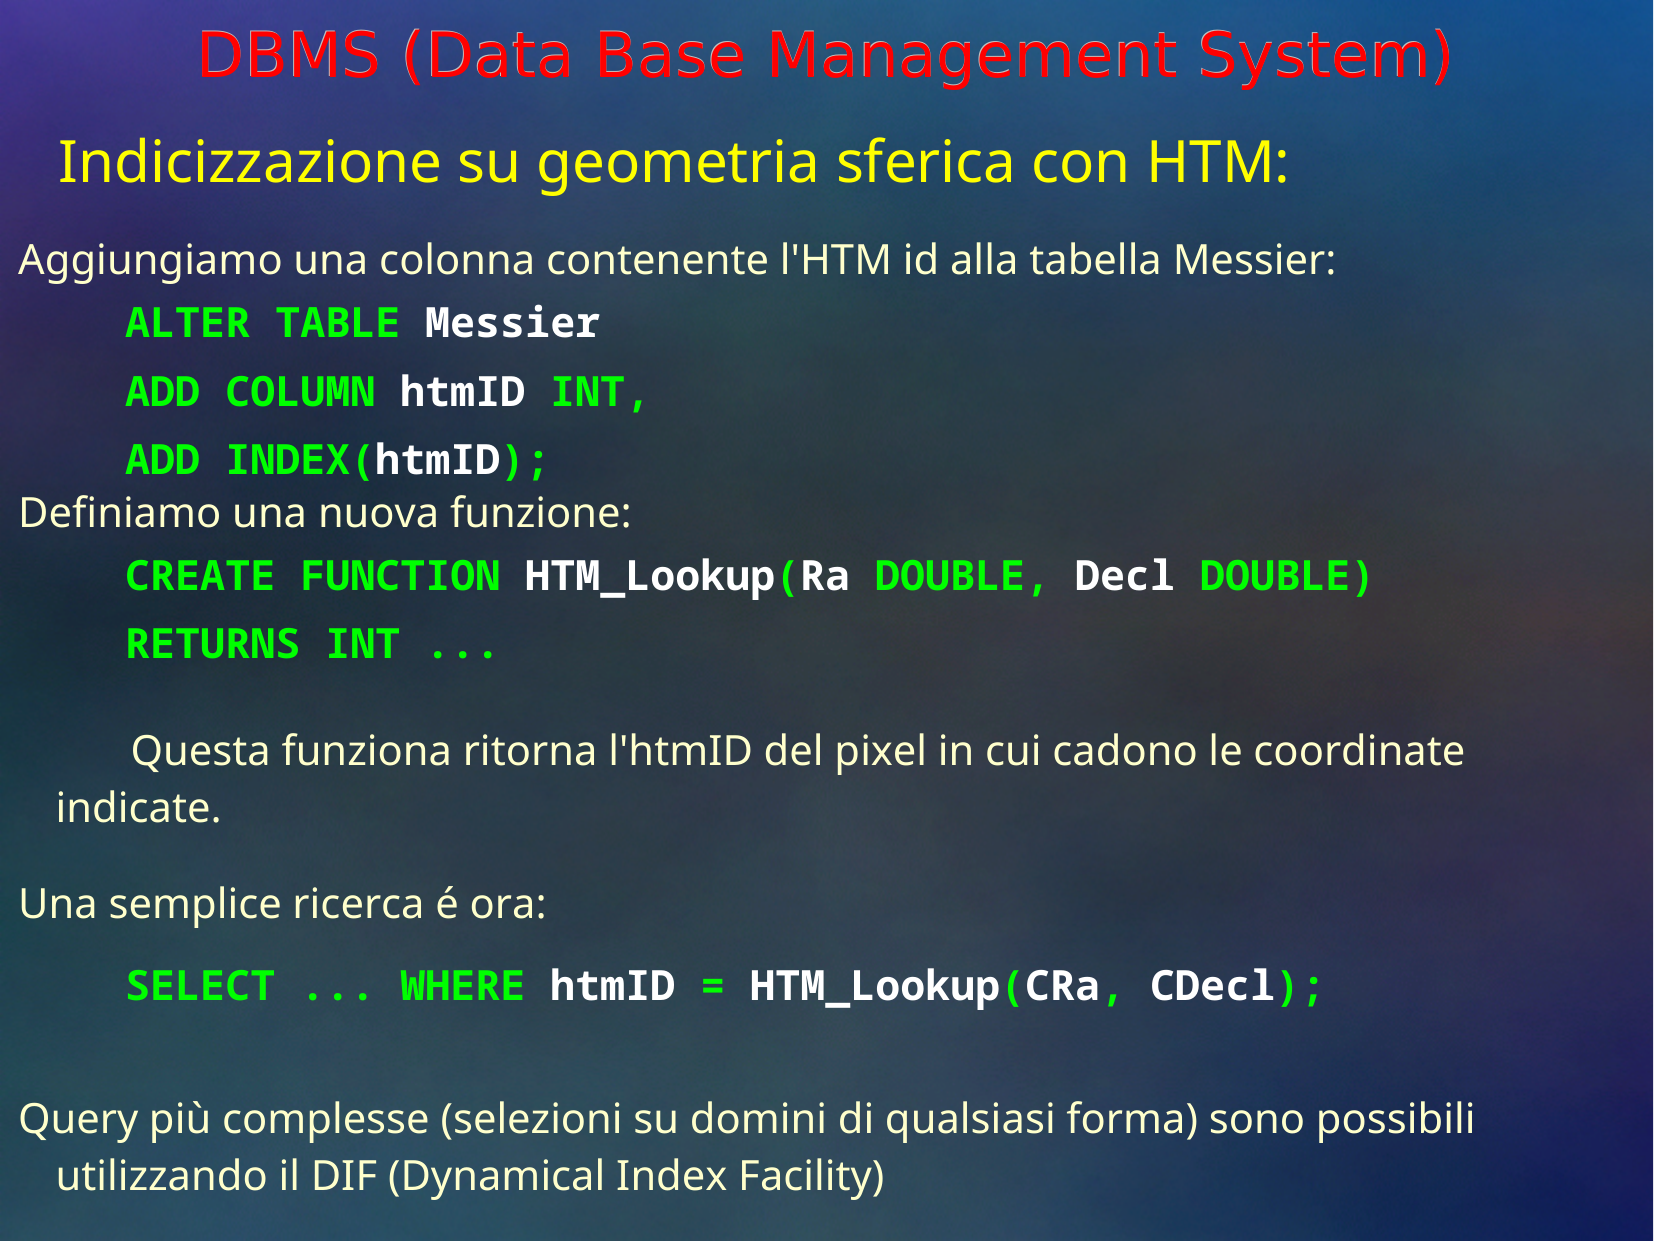

Indicizzazione su geometria sferica con HTM:
Aggiungiamo una colonna contenente l'HTM id alla tabella Messier:
ALTER TABLE Messier
ADD COLUMN htmID INT,
ADD INDEX(htmID);
Definiamo una nuova funzione:
CREATE FUNCTION HTM_Lookup(Ra DOUBLE, Decl DOUBLE)
RETURNS INT ...
	Questa funziona ritorna l'htmID del pixel in cui cadono le coordinate indicate.
Una semplice ricerca é ora:
SELECT ... WHERE htmID = HTM_Lookup(CRa, CDecl);
Query più complesse (selezioni su domini di qualsiasi forma) sono possibili utilizzando il DIF (Dynamical Index Facility)